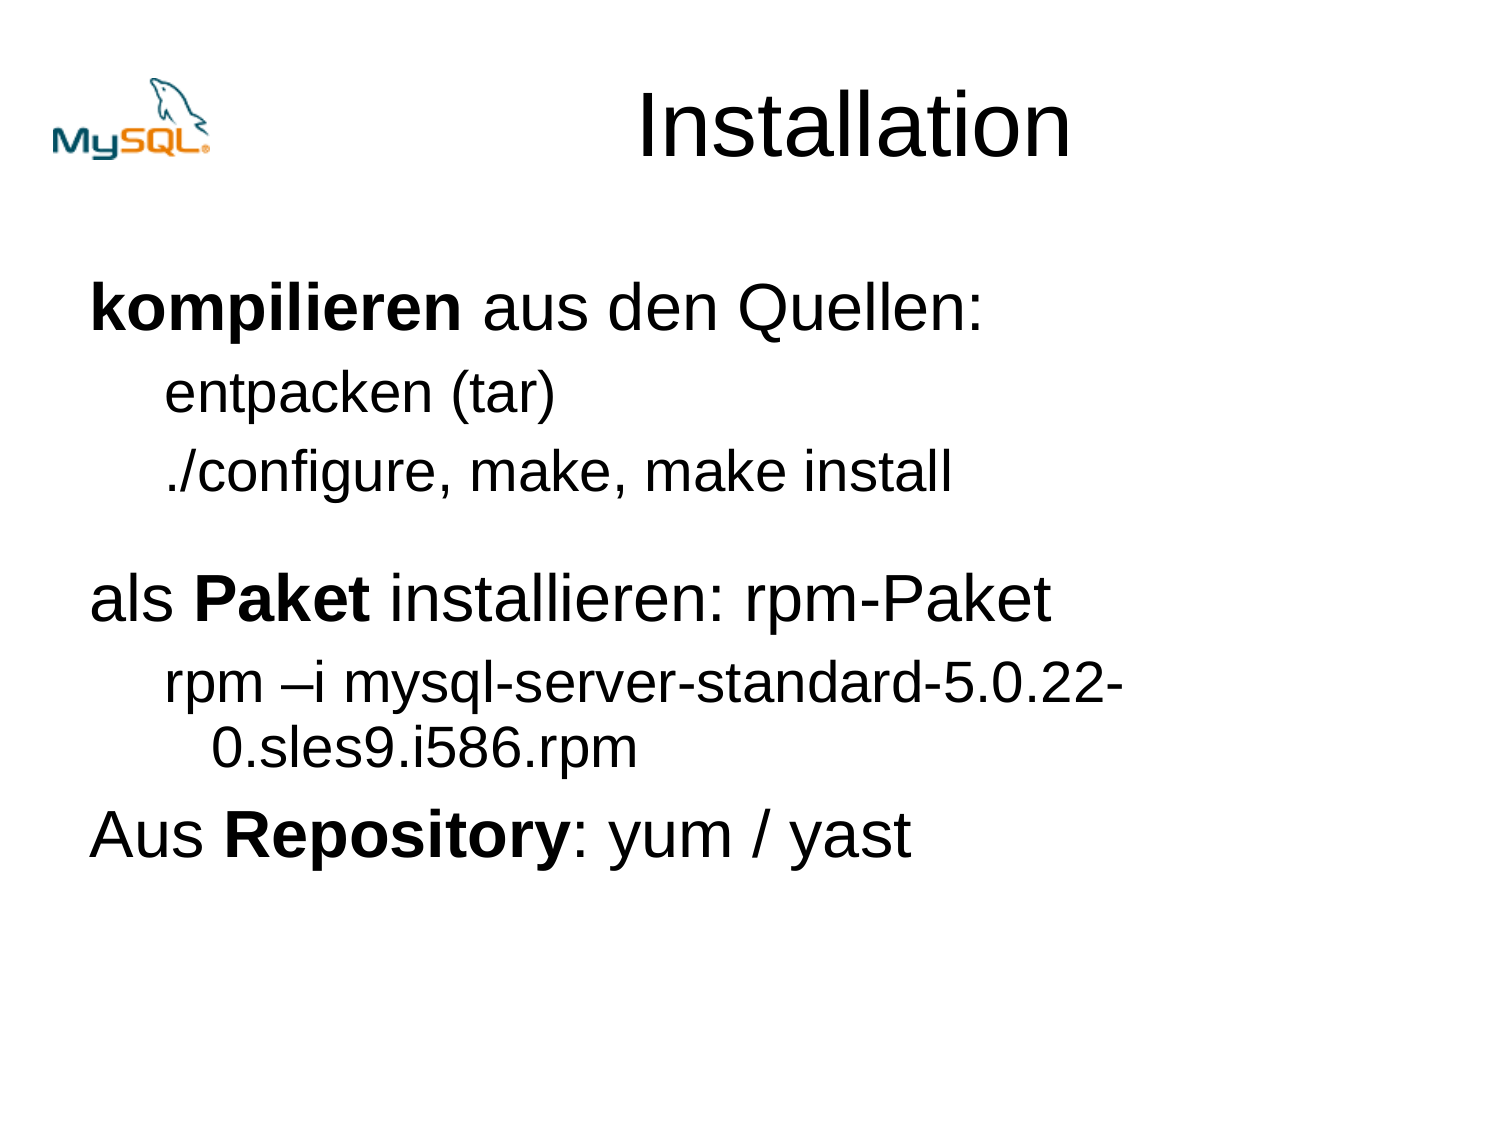

# Installation
kompilieren aus den Quellen:
entpacken (tar)
./configure, make, make install
als Paket installieren: rpm-Paket
rpm –i mysql-server-standard-5.0.22-0.sles9.i586.rpm
Aus Repository: yum / yast